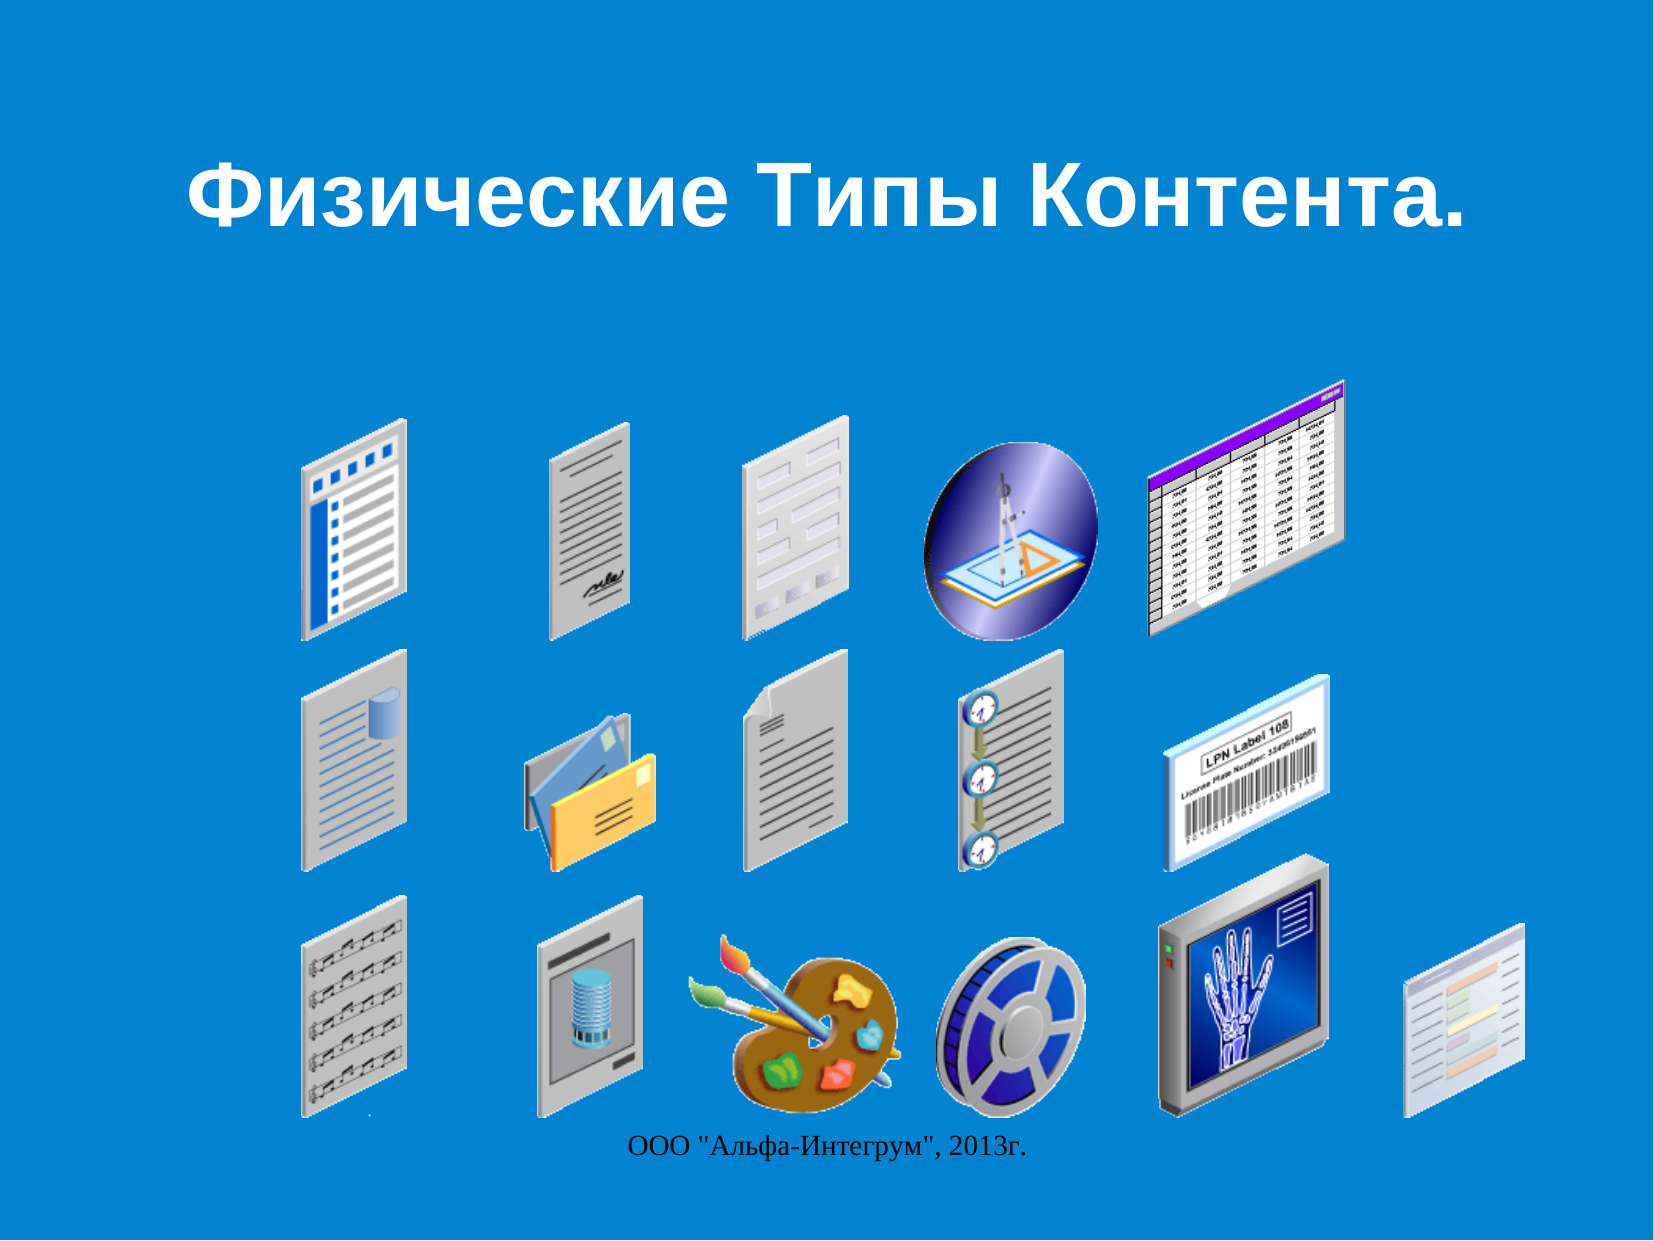

# Физические Типы Контента.
ООО "Альфа-Интегрум", 2013г.